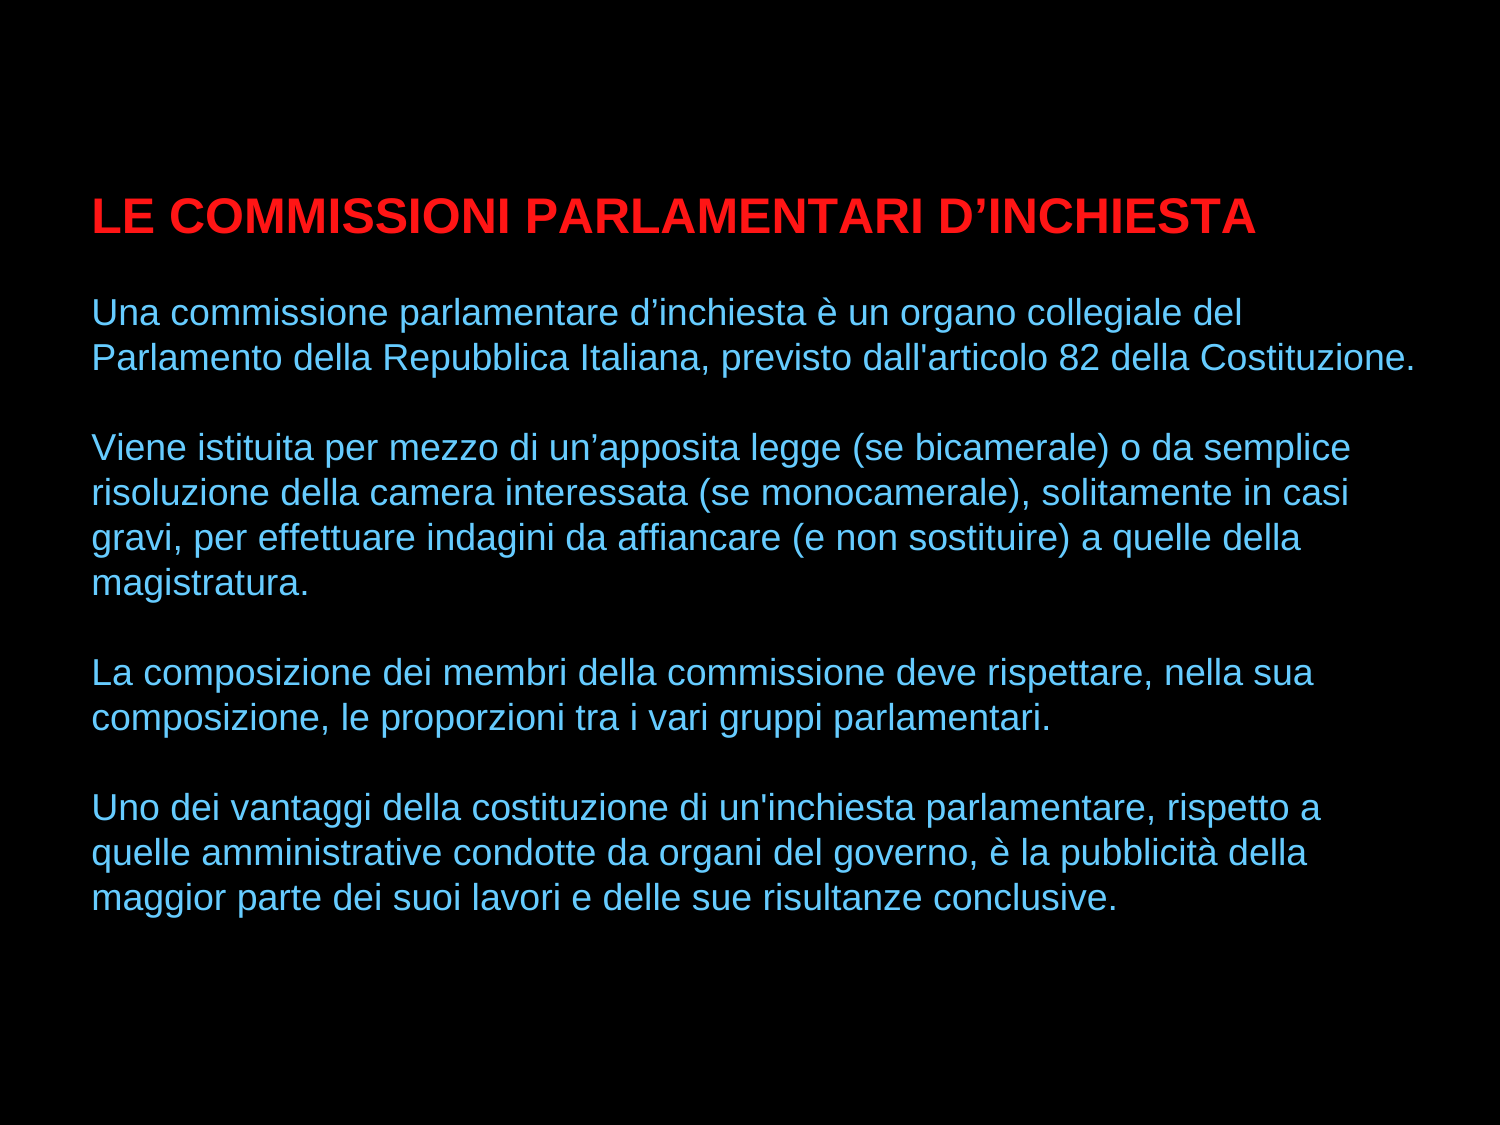

LE COMMISSIONI PARLAMENTARI D’INCHIESTA
Una commissione parlamentare d’inchiesta è un organo collegiale del Parlamento della Repubblica Italiana, previsto dall'articolo 82 della Costituzione.
Viene istituita per mezzo di un’apposita legge (se bicamerale) o da semplice risoluzione della camera interessata (se monocamerale), solitamente in casi gravi, per effettuare indagini da affiancare (e non sostituire) a quelle della magistratura.
La composizione dei membri della commissione deve rispettare, nella sua composizione, le proporzioni tra i vari gruppi parlamentari.
Uno dei vantaggi della costituzione di un'inchiesta parlamentare, rispetto a quelle amministrative condotte da organi del governo, è la pubblicità della maggior parte dei suoi lavori e delle sue risultanze conclusive.